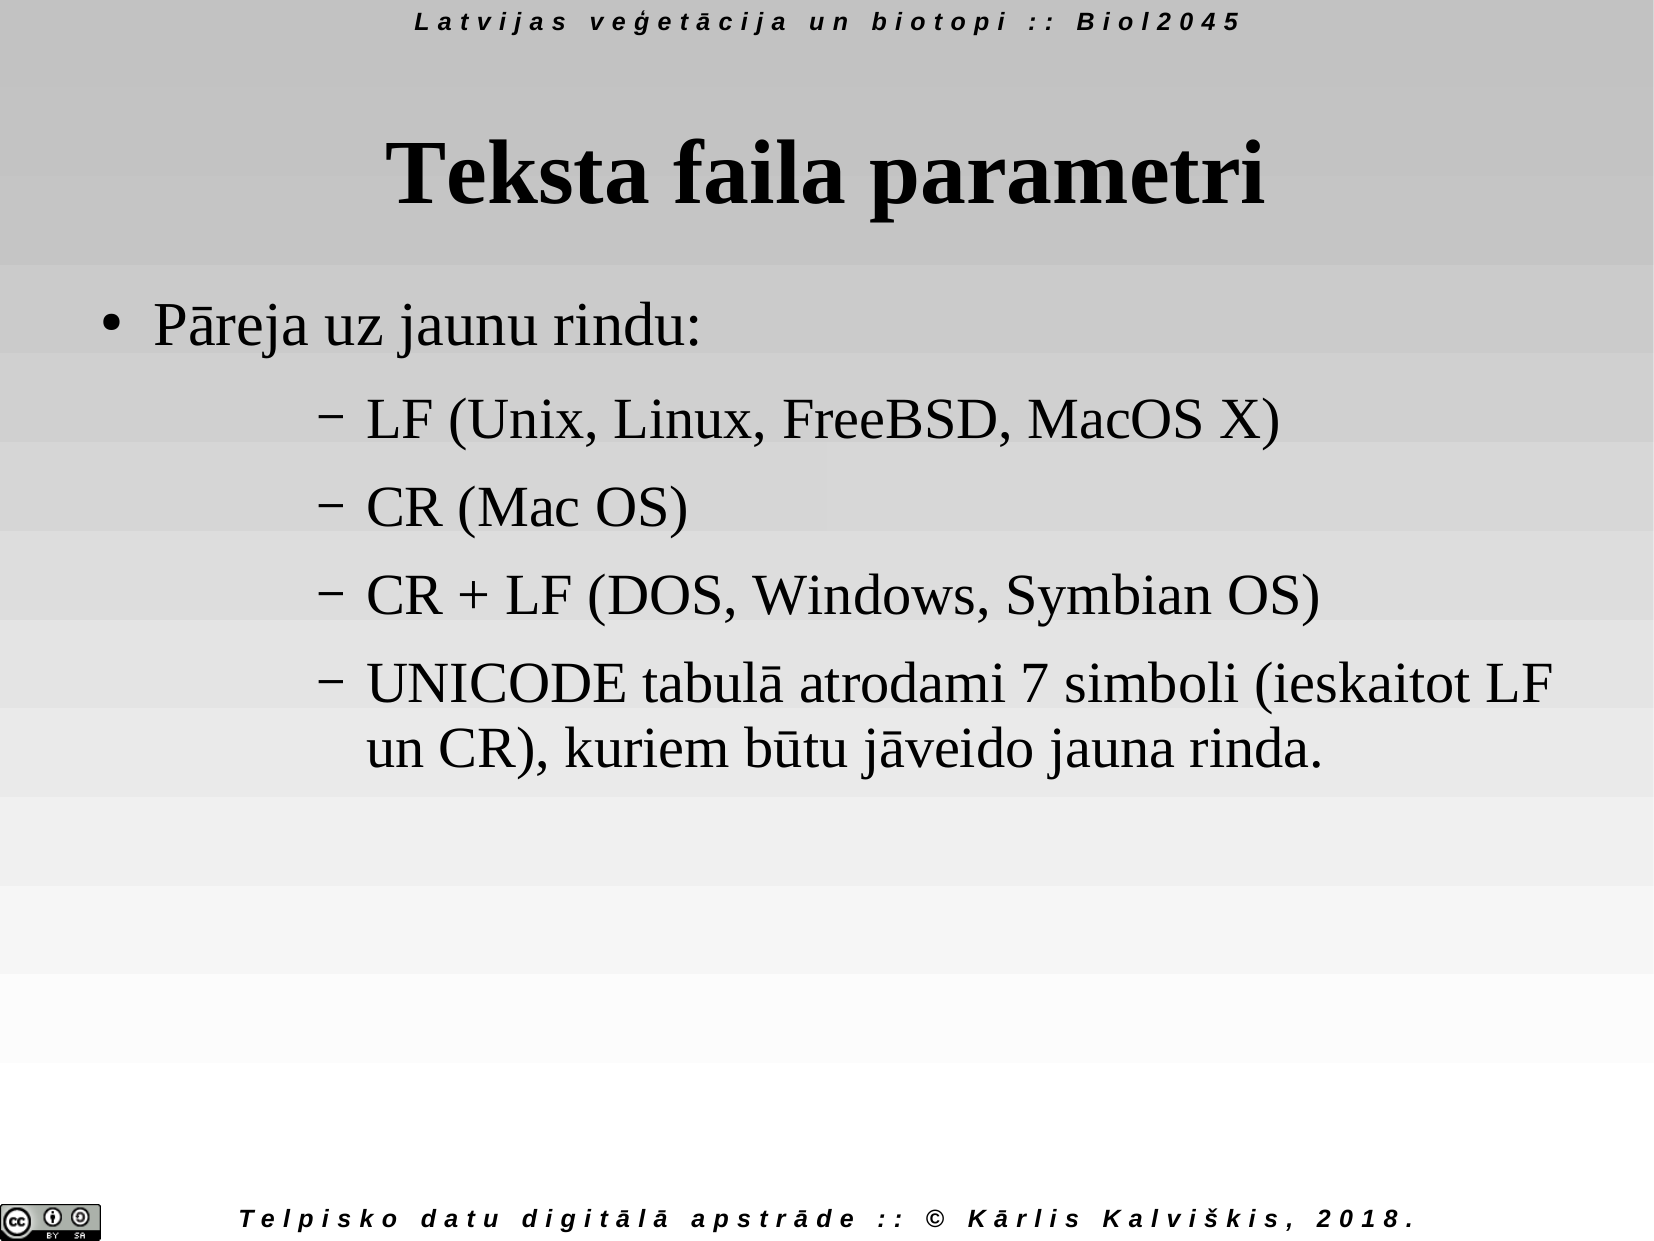

# Teksta faila parametri
Pāreja uz jaunu rindu:
LF (Unix, Linux, FreeBSD, MacOS X)
CR (Mac OS)
CR + LF (DOS, Windows, Symbian OS)
UNICODE tabulā atrodami 7 simboli (ieskaitot LF un CR), kuriem būtu jāveido jauna rinda.